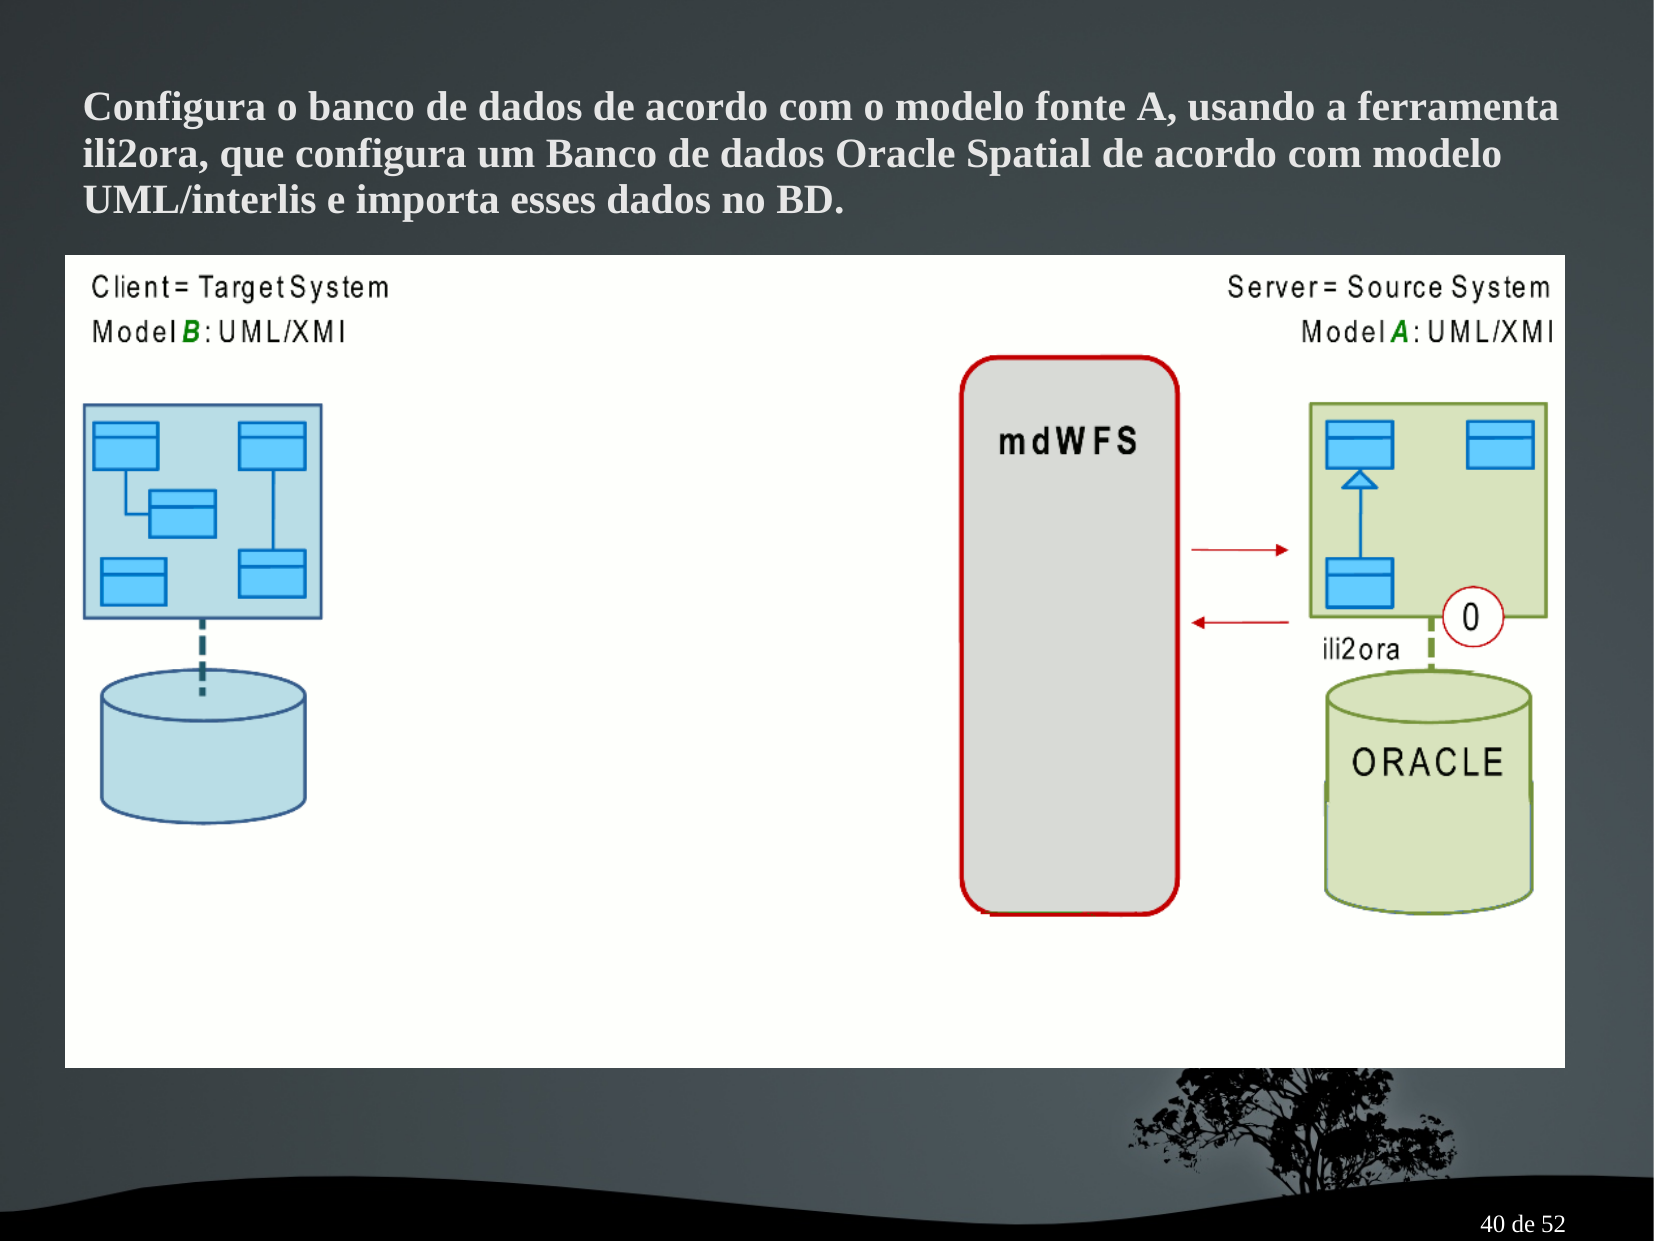

# Configura o banco de dados de acordo com o modelo fonte A, usando a ferramenta ili2ora, que configura um Banco de dados Oracle Spatial de acordo com modelo UML/interlis e importa esses dados no BD.
40